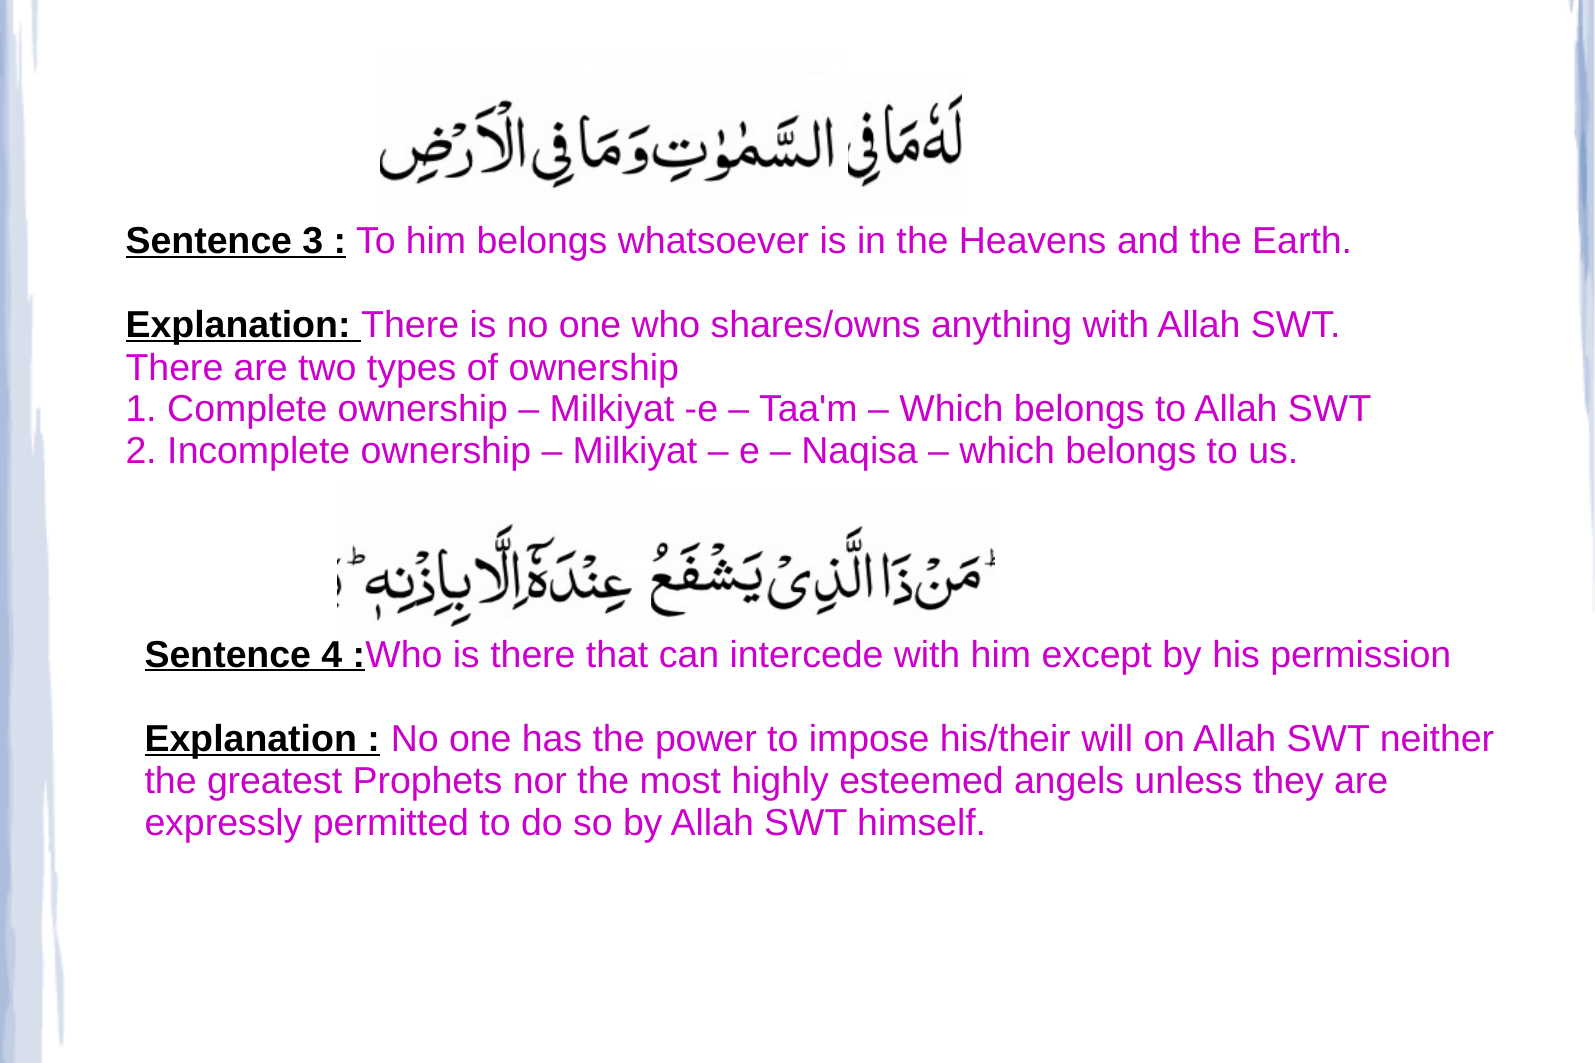

Sentence 3 : To him belongs whatsoever is in the Heavens and the Earth.
Explanation: There is no one who shares/owns anything with Allah SWT.
There are two types of ownership
1. Complete ownership – Milkiyat -e – Taa'm – Which belongs to Allah SWT
2. Incomplete ownership – Milkiyat – e – Naqisa – which belongs to us.
Sentence 4 :Who is there that can intercede with him except by his permission
Explanation : No one has the power to impose his/their will on Allah SWT neither
the greatest Prophets nor the most highly esteemed angels unless they are
expressly permitted to do so by Allah SWT himself.